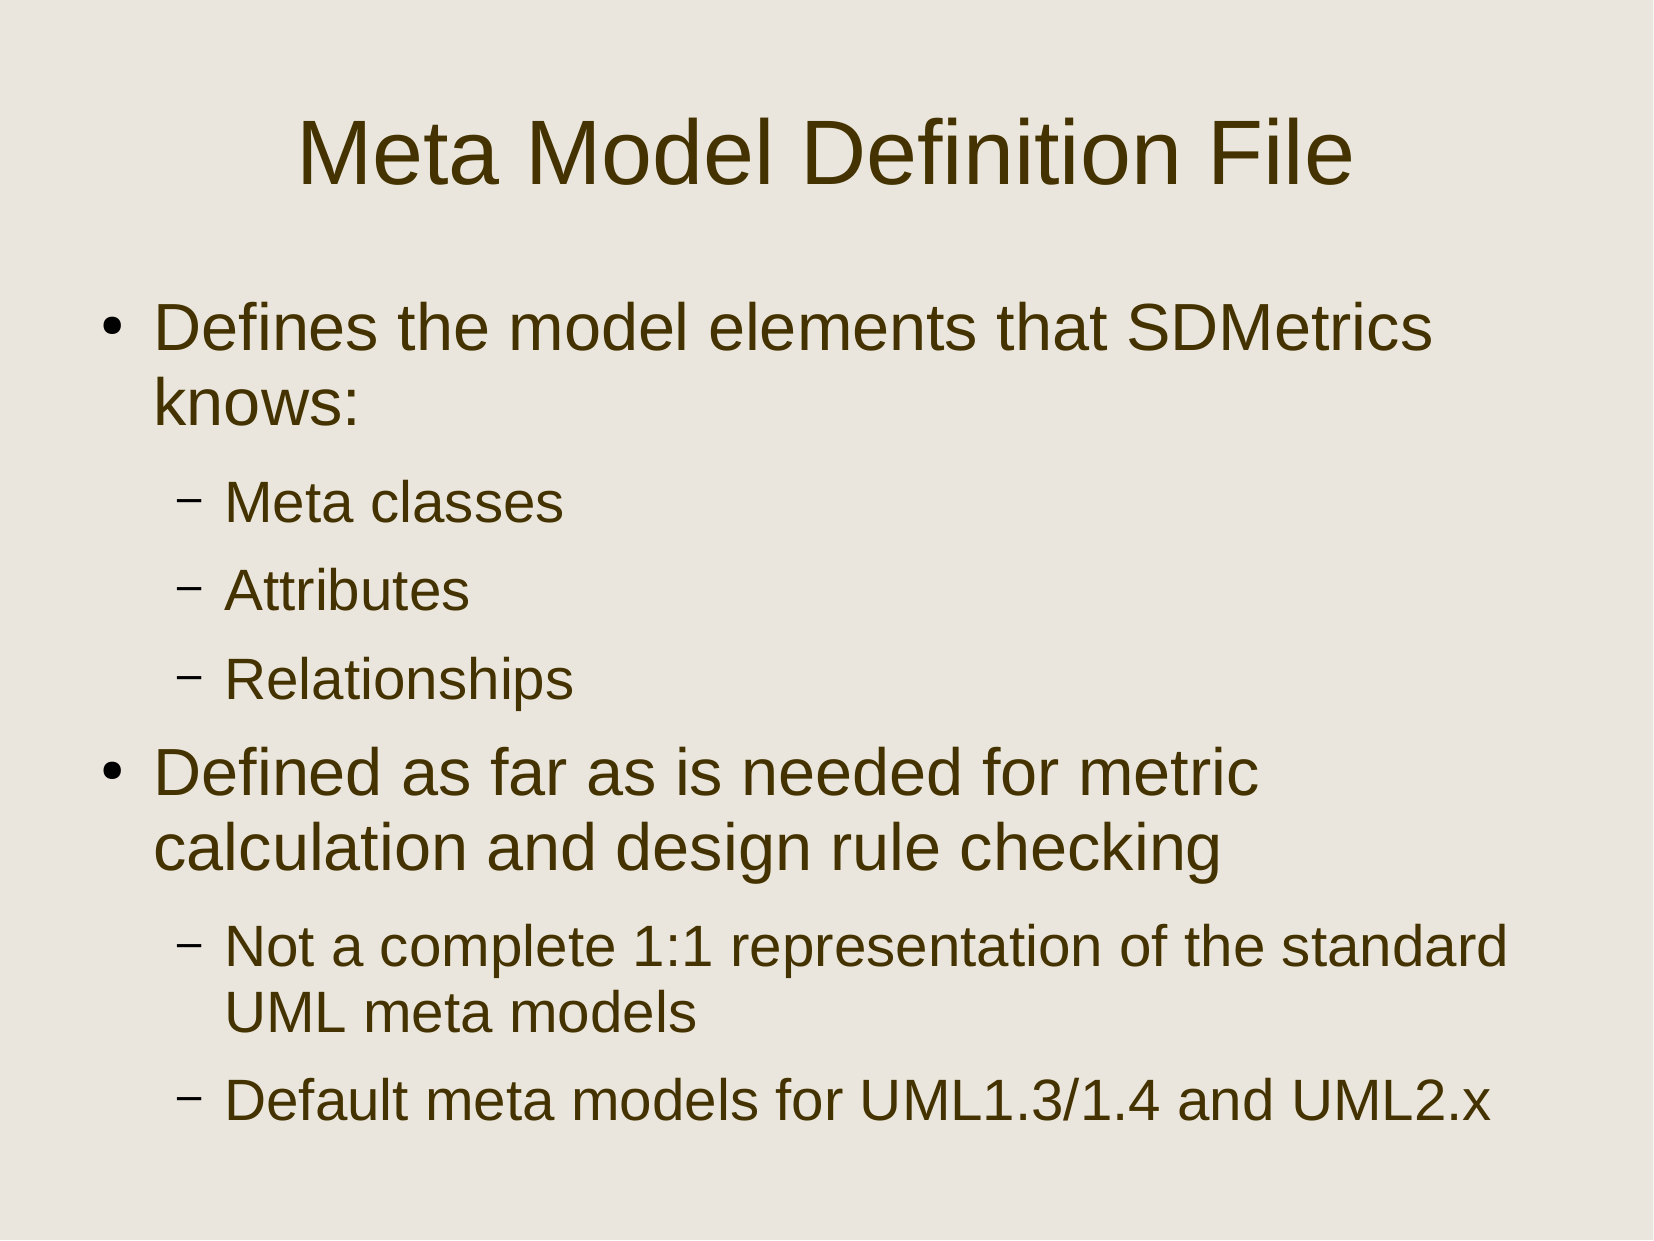

# Meta Model Definition File
Defines the model elements that SDMetrics knows:
Meta classes
Attributes
Relationships
Defined as far as is needed for metric calculation and design rule checking
Not a complete 1:1 representation of the standard UML meta models
Default meta models for UML1.3/1.4 and UML2.x